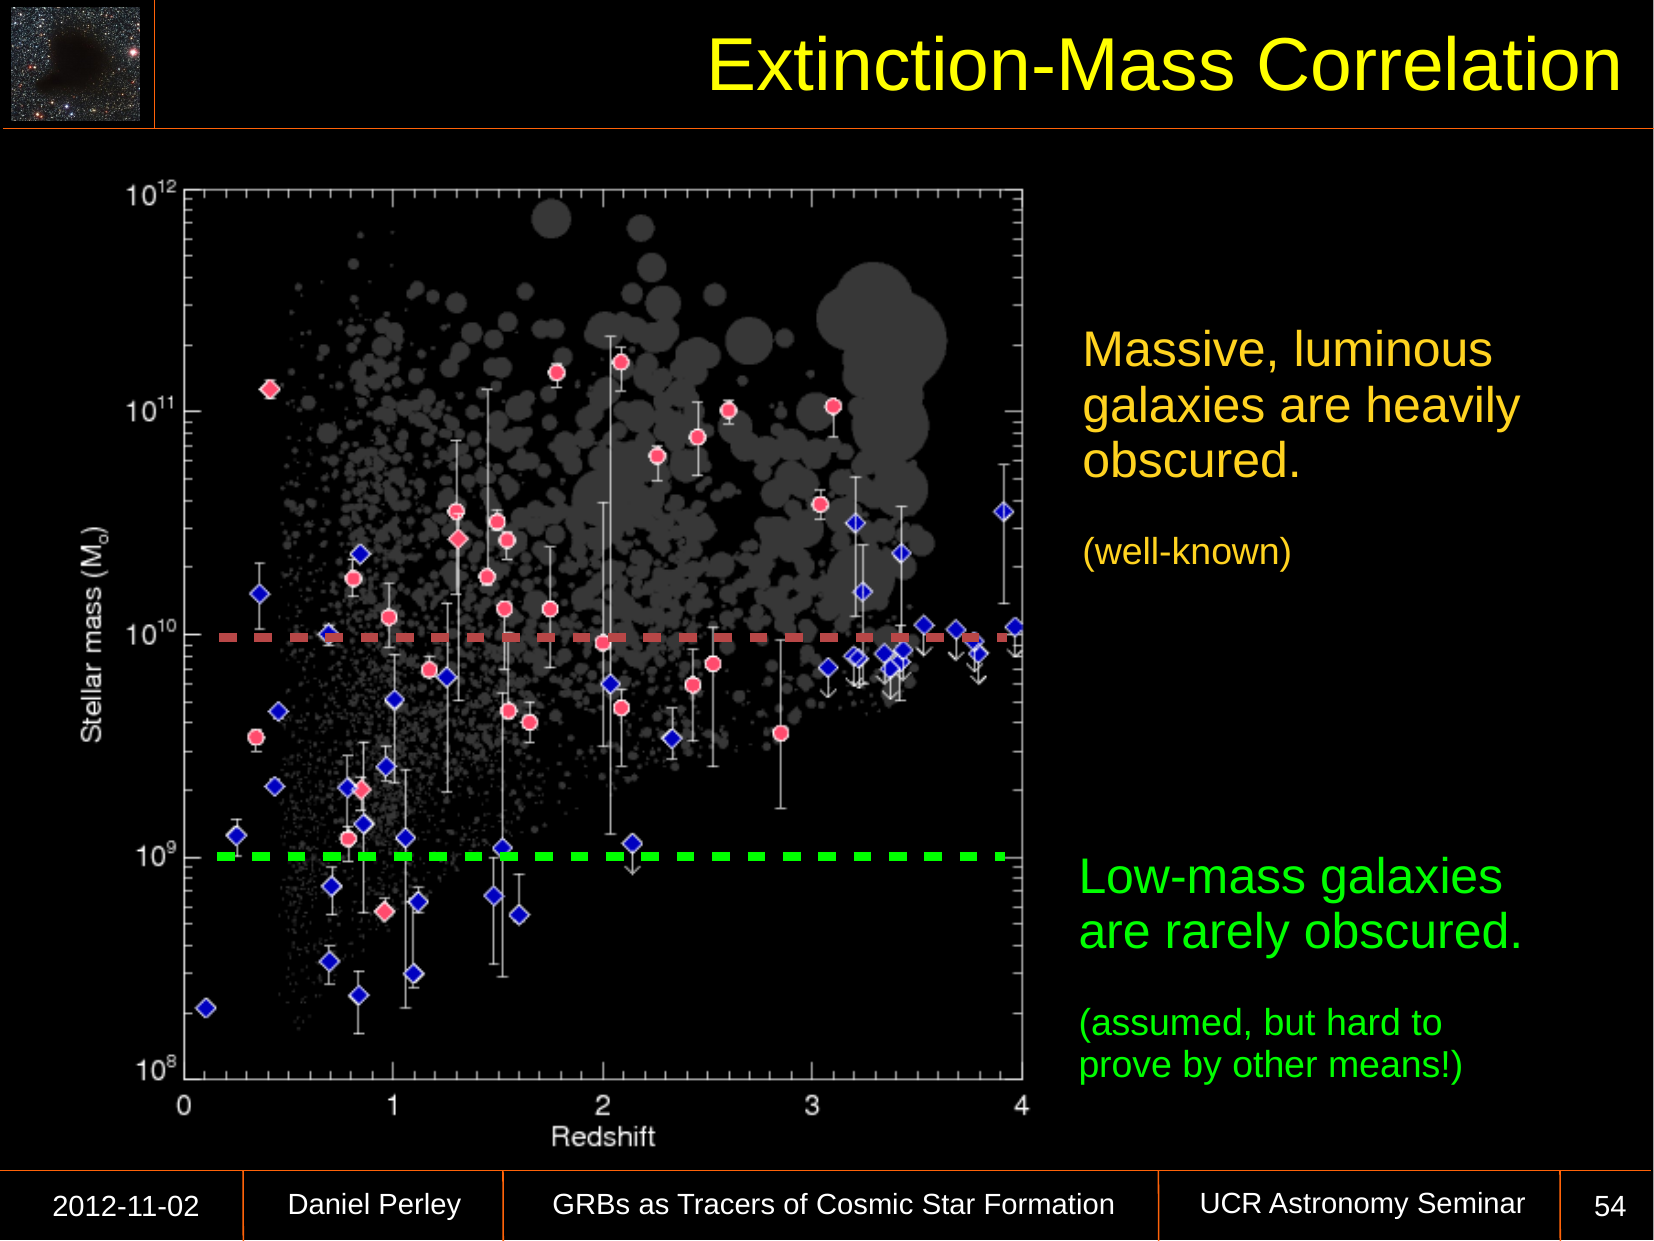

# Extinction-Mass Correlation
Massive, luminous galaxies are heavily obscured.
(well-known)
Low-mass galaxies are rarely obscured.
(assumed, but hard to prove by other means!)
2012-11-02
54